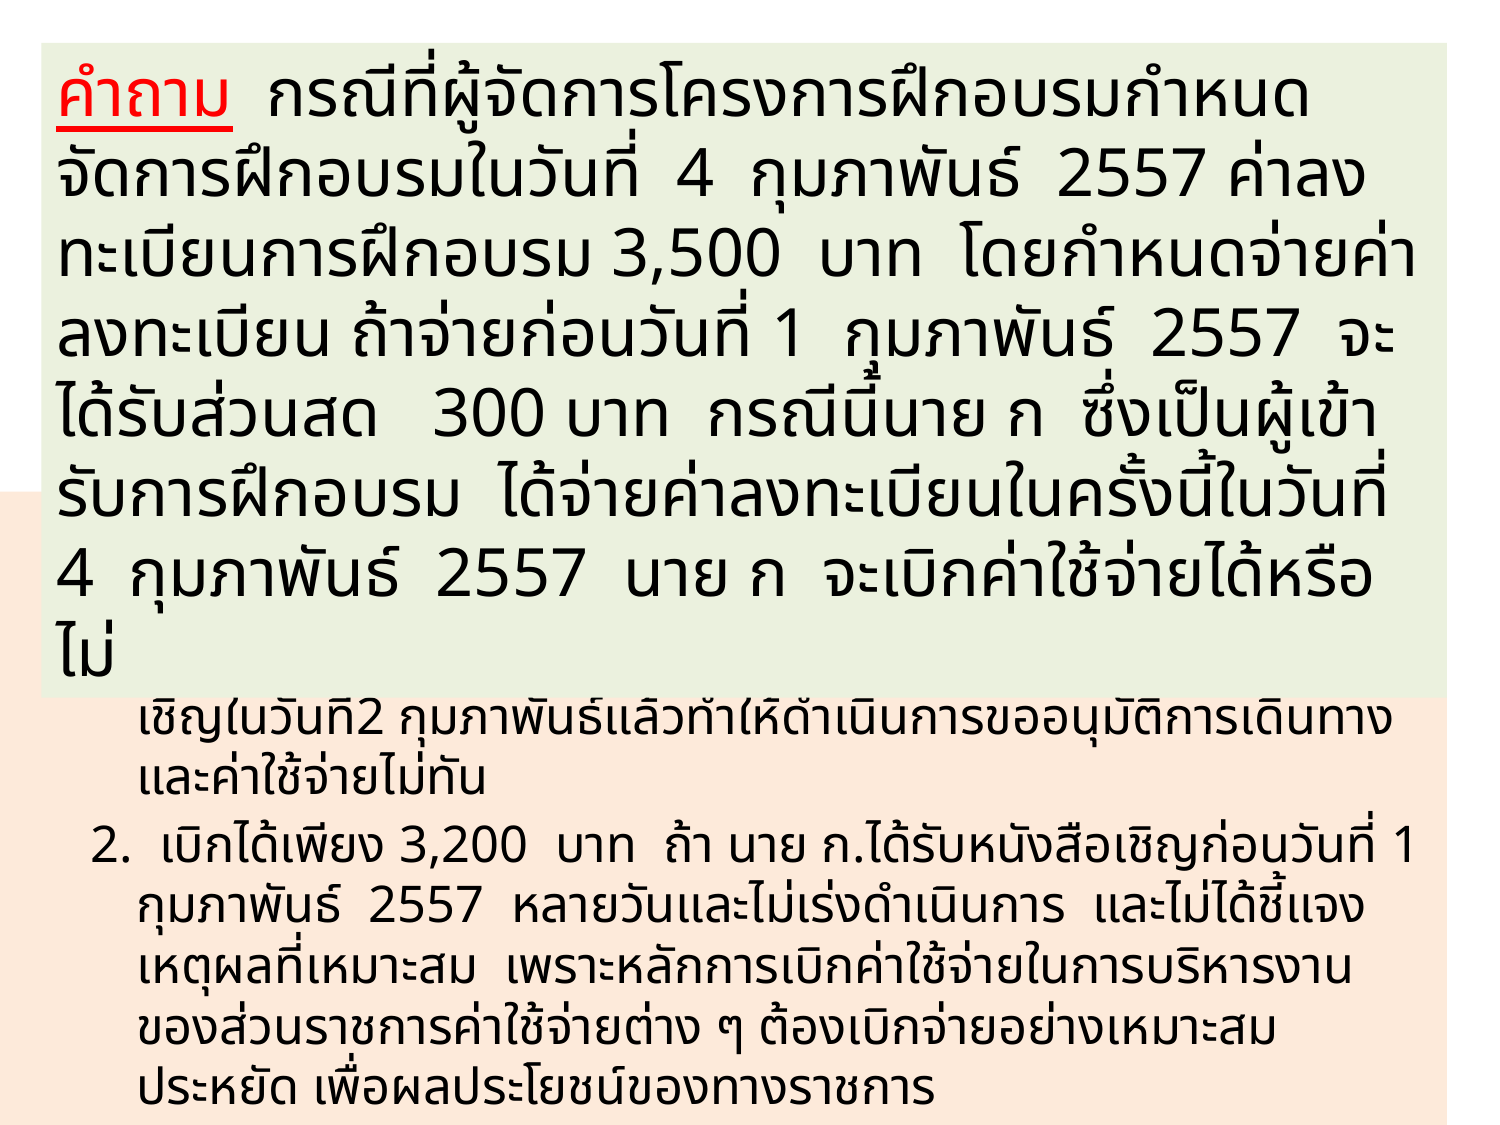

คำถาม กรณีที่ผู้จัดการโครงการฝึกอบรมกำหนดจัดการฝึกอบรมในวันที่ 4 กุมภาพันธ์ 2557 ค่าลงทะเบียนการฝึกอบรม 3,500 บาท โดยกำหนดจ่ายค่าลงทะเบียน ถ้าจ่ายก่อนวันที่ 1 กุมภาพันธ์ 2557 จะได้รับส่วนสด 300 บาท กรณีนี้นาย ก ซึ่งเป็นผู้เข้ารับการฝึกอบรม ได้จ่ายค่าลงทะเบียนในครั้งนี้ในวันที่ 4 กุมภาพันธ์ 2557 นาย ก จะเบิกค่าใช้จ่ายได้หรือไม่
# คำตอบ
1. เบิกค่าลงทะเบียนได้ เพราะนาย ก.ได้ชี้แจงเหตุผลความจำเป็นที่ไม่สามารถลงทะเบียนก่อนวันที่ 1 กุมภาพันธ์ได้ เนื่องจากได้รับหนังสือเชิญในวันที่2 กุมภาพันธ์แล้วทำให้ดำเนินการขออนุมัติการเดินทางและค่าใช้จ่ายไม่ทัน
2. เบิกได้เพียง 3,200 บาท ถ้า นาย ก.ได้รับหนังสือเชิญก่อนวันที่ 1 กุมภาพันธ์ 2557 หลายวันและไม่เร่งดำเนินการ และไม่ได้ชี้แจงเหตุผลที่เหมาะสม เพราะหลักการเบิกค่าใช้จ่ายในการบริหารงานของส่วนราชการค่าใช้จ่ายต่าง ๆ ต้องเบิกจ่ายอย่างเหมาะสม ประหยัด เพื่อผลประโยชน์ของทางราชการ